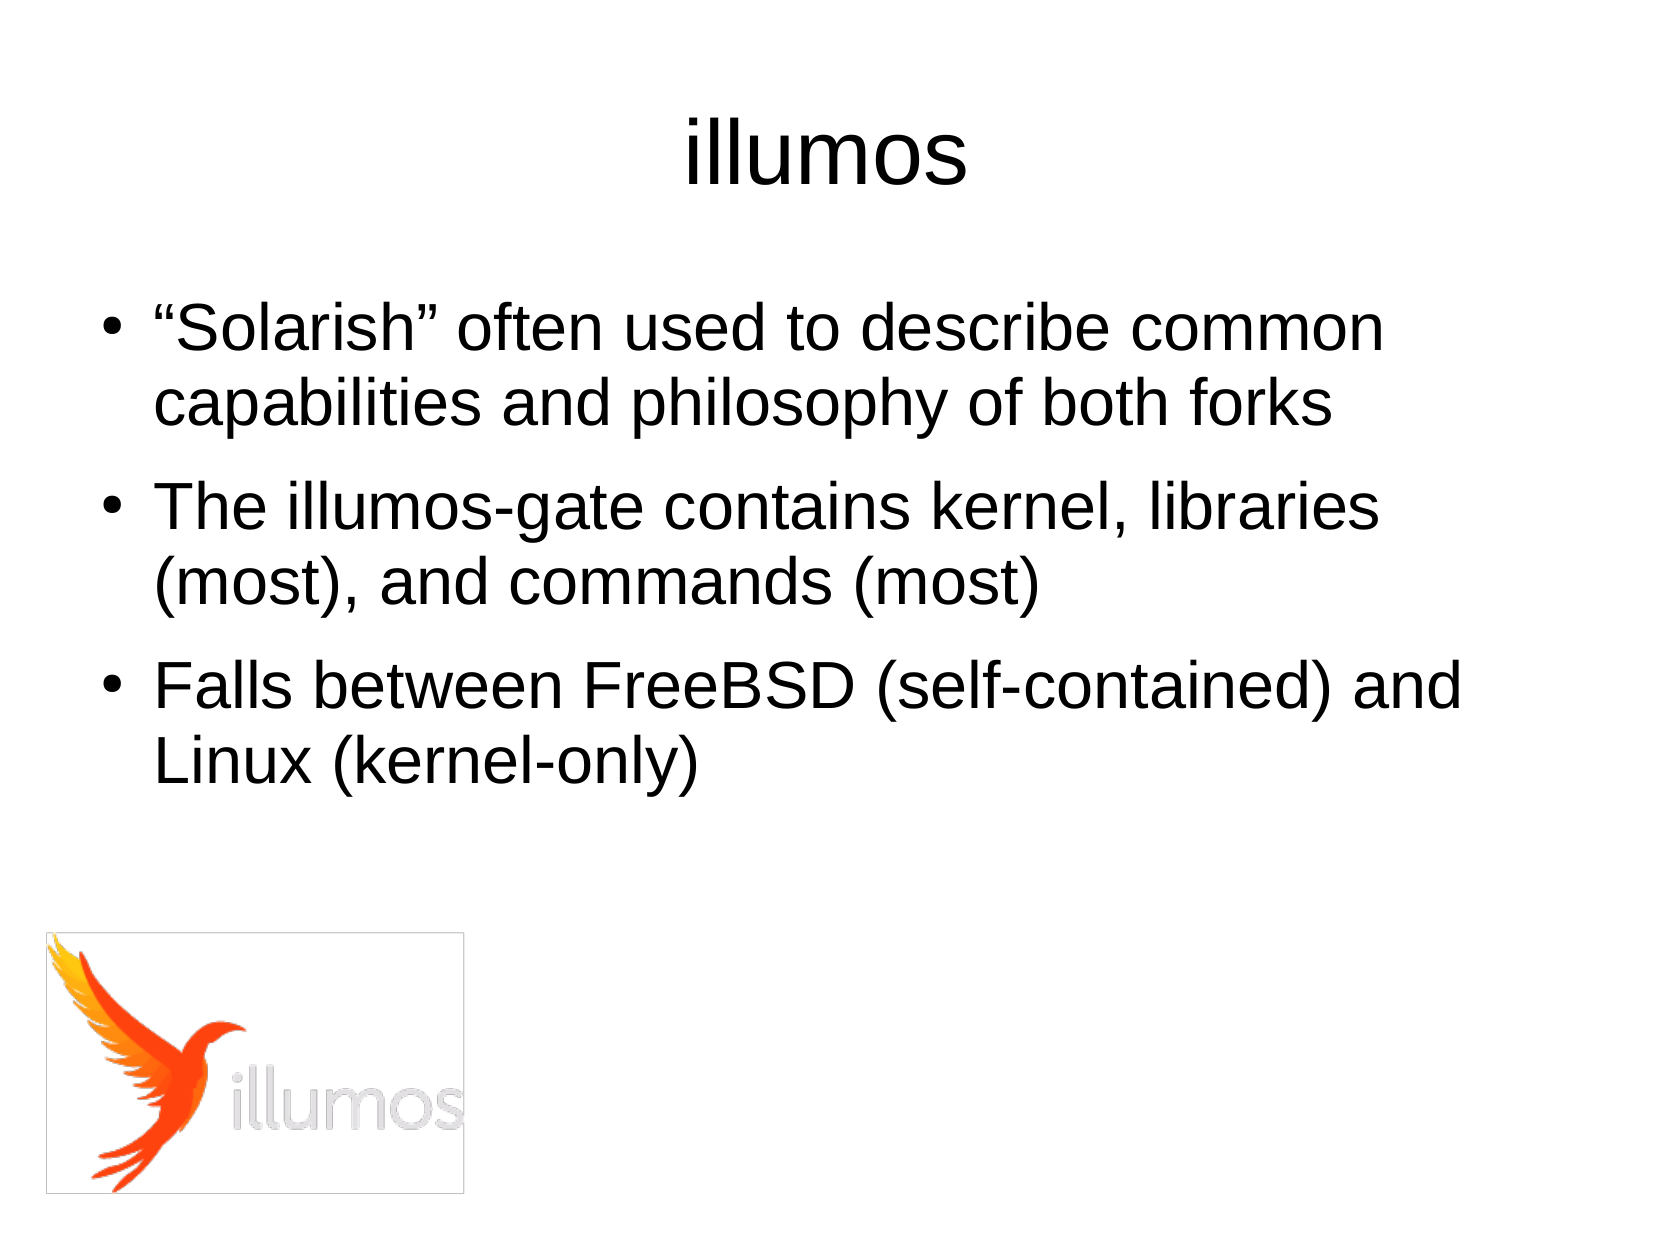

# illumos
“Solarish” often used to describe common capabilities and philosophy of both forks
The illumos-gate contains kernel, libraries (most), and commands (most)
Falls between FreeBSD (self-contained) and Linux (kernel-only)